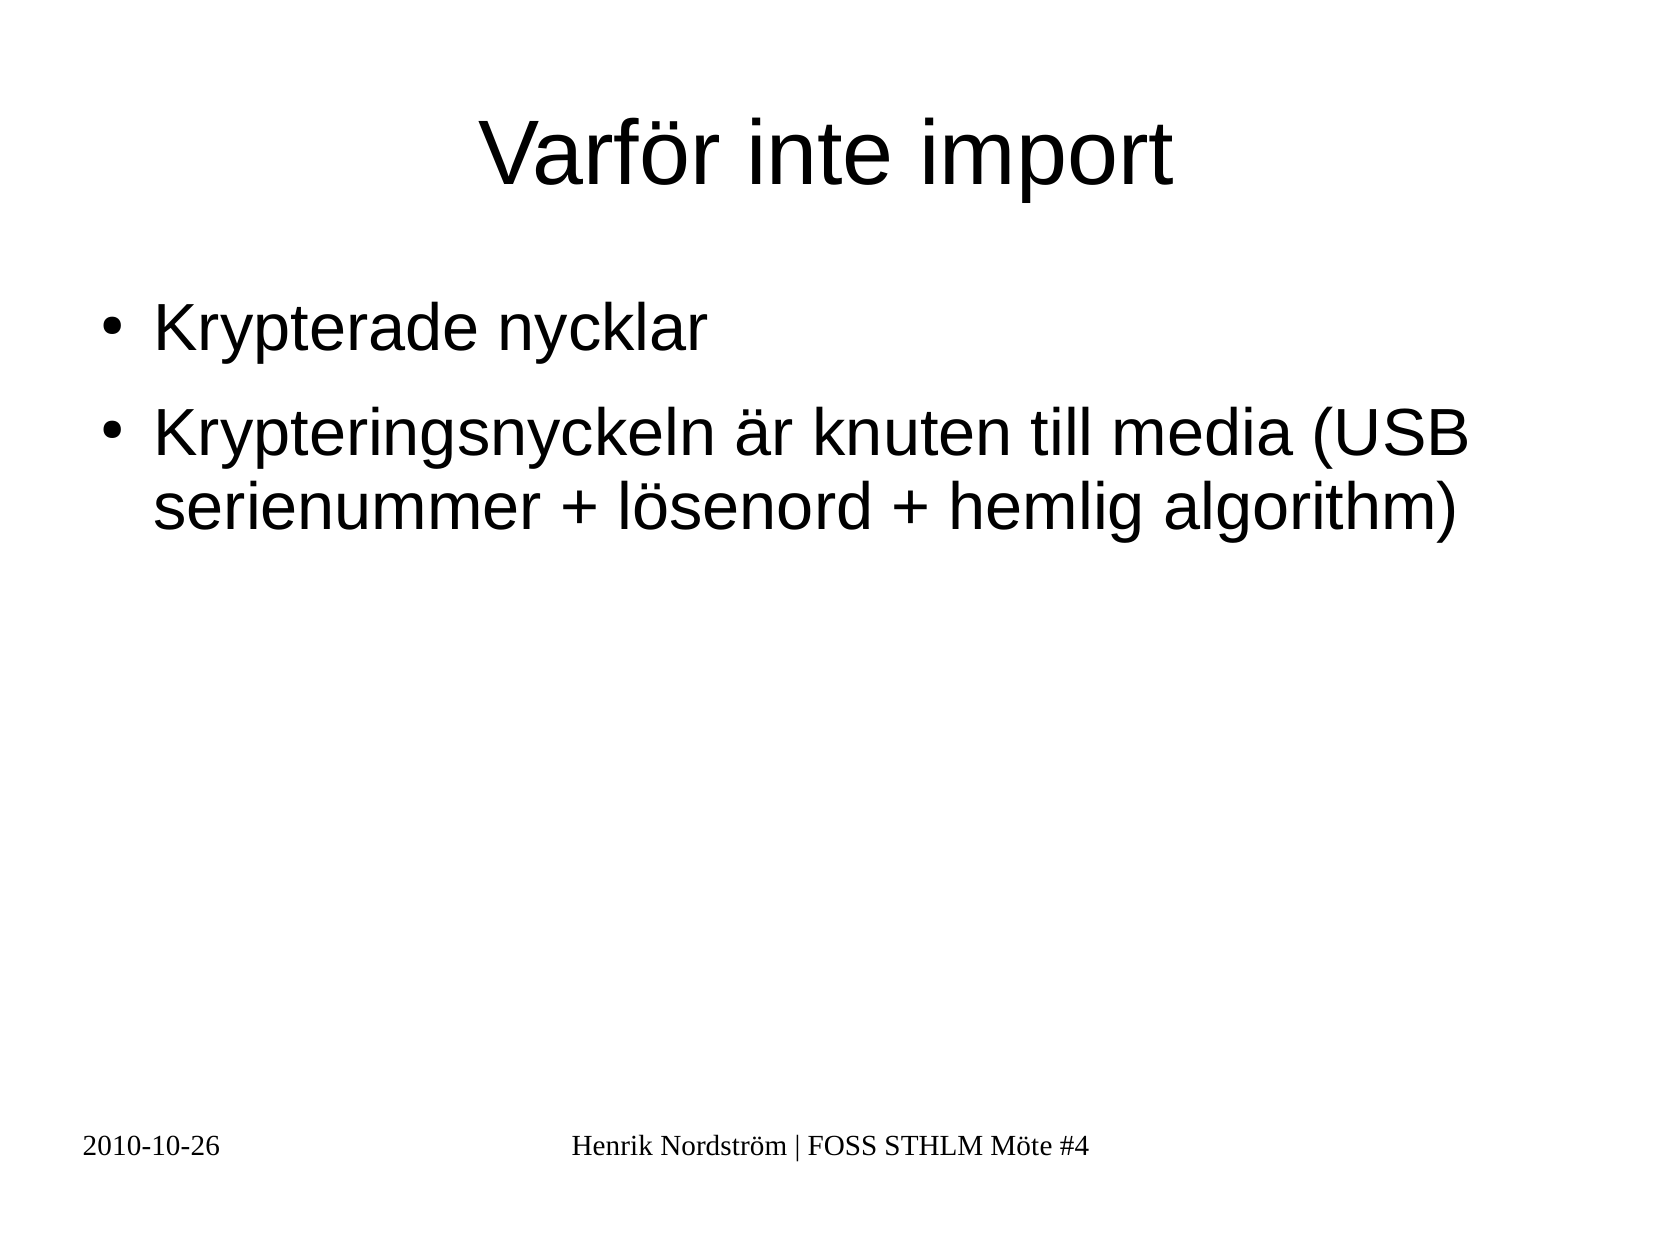

# Varför inte import
Krypterade nycklar
Krypteringsnyckeln är knuten till media (USB serienummer + lösenord + hemlig algorithm)
2010-10-26
Henrik Nordström | FOSS STHLM Möte #4